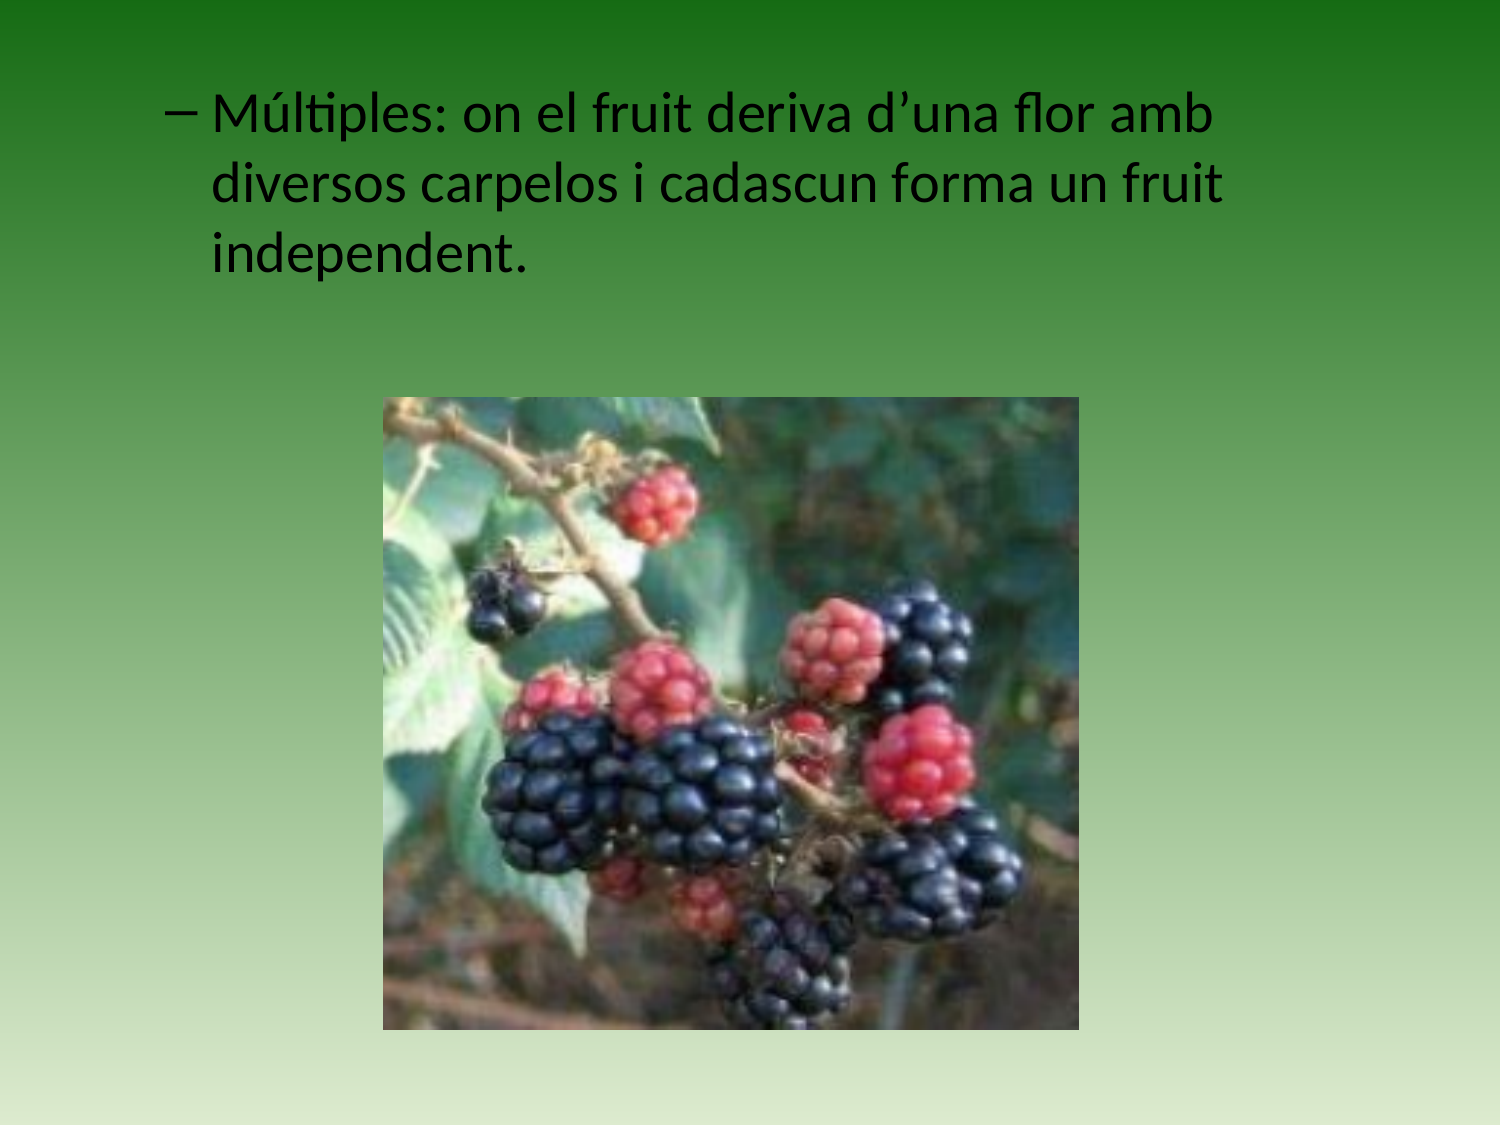

# Múltiples: on el fruit deriva d’una flor amb diversos carpelos i cadascun forma un fruit independent.